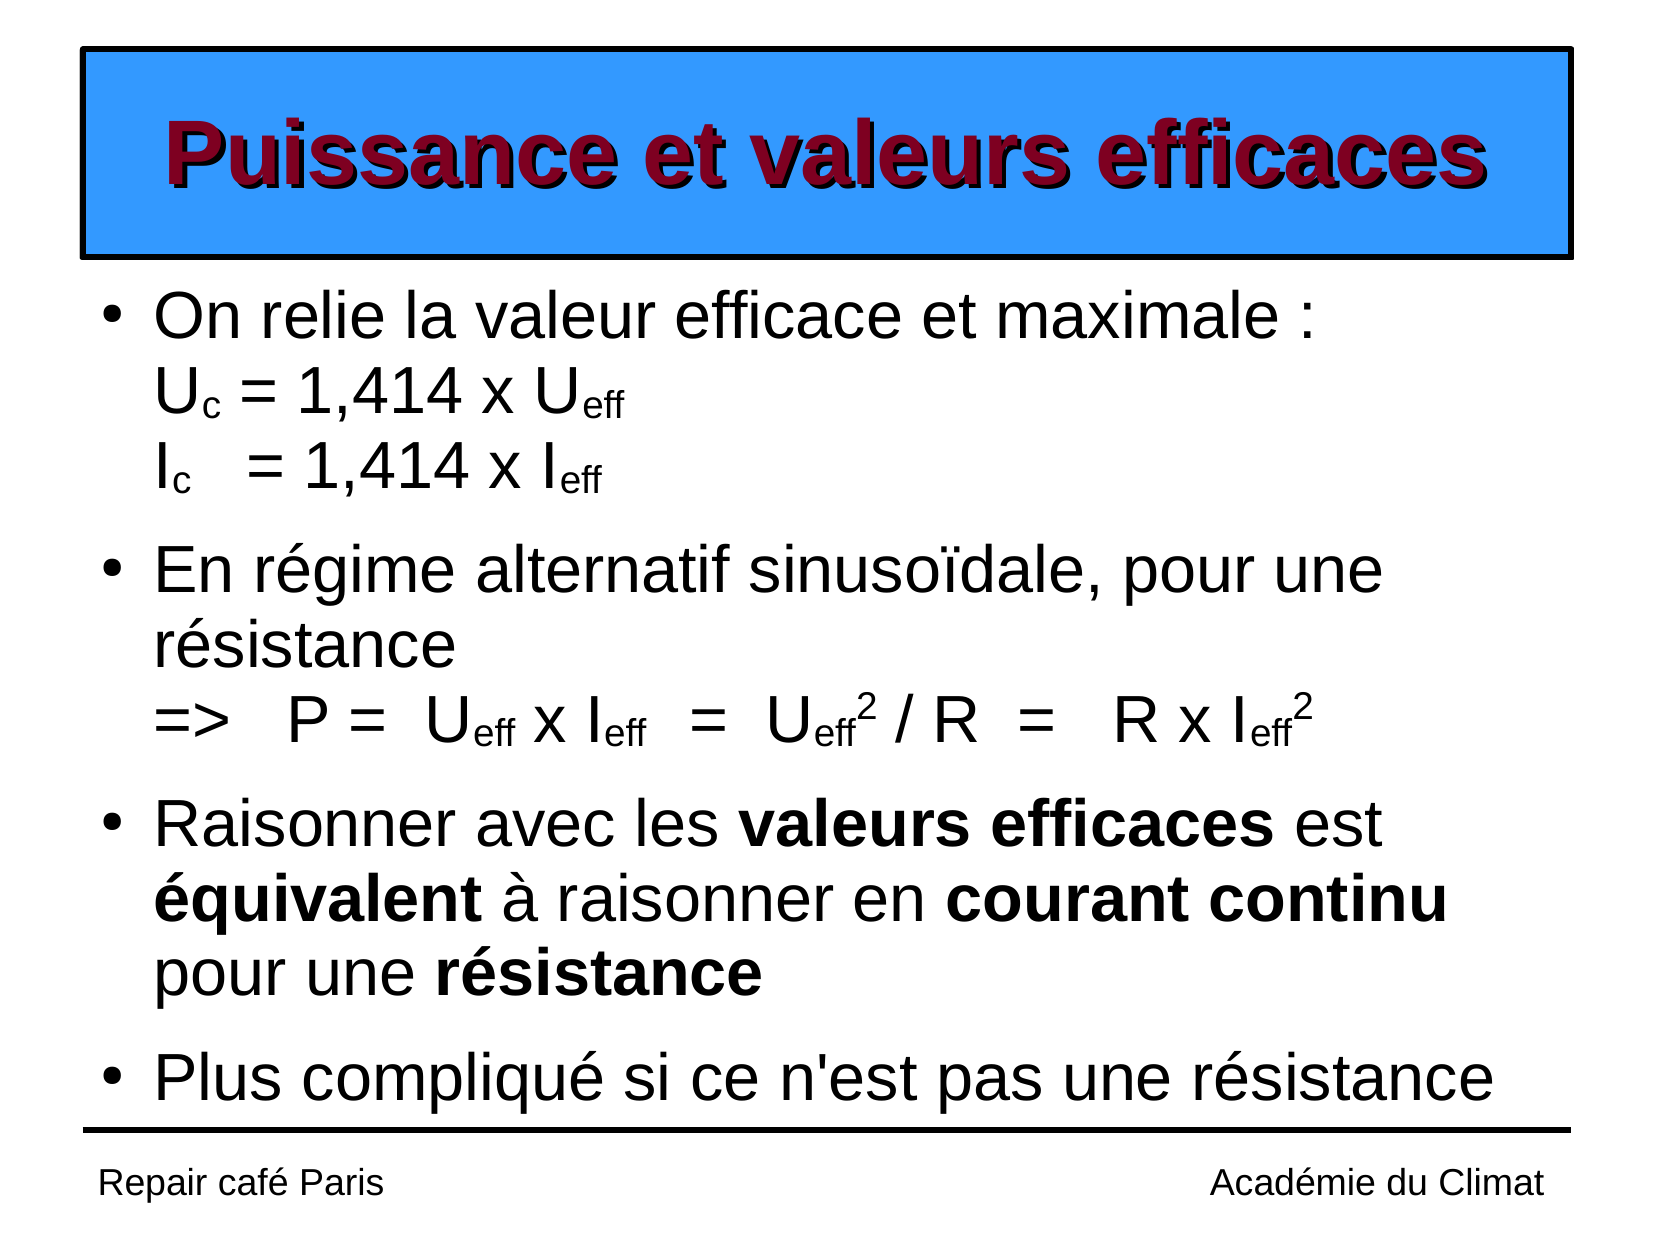

# Puissance et valeurs efficaces
On relie la valeur efficace et maximale :
Uc = 1,414 x Ueff
Ic = 1,414 x Ieff
En régime alternatif sinusoïdale, pour une résistance
=> P = Ueff x Ieff = Ueff2 / R = R x Ieff2
Raisonner avec les valeurs efficaces est équivalent à raisonner en courant continu pour une résistance
Plus compliqué si ce n'est pas une résistance
Repair café Paris	Académie du Climat